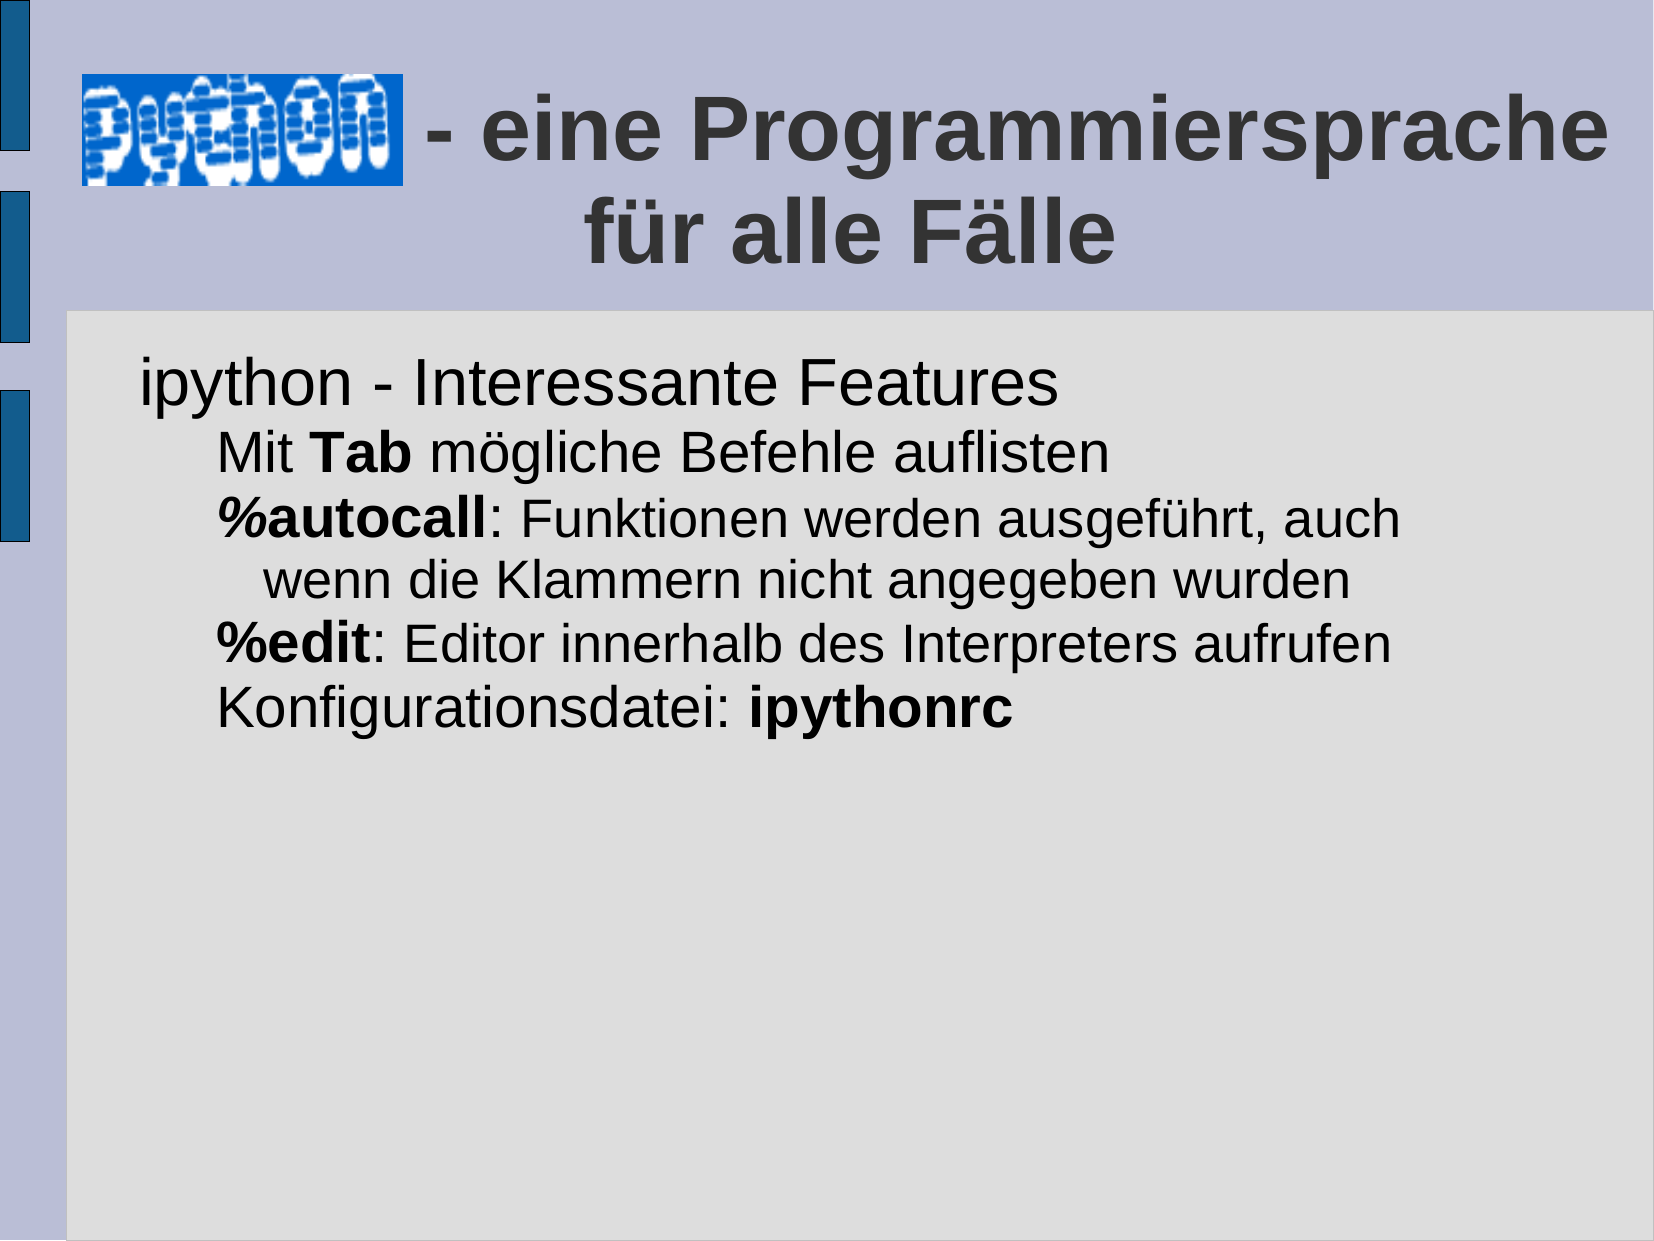

# Python - eine Programmiersprache für alle Fälle
ipython - Interessante Features
Mit Tab mögliche Befehle auflisten
%autocall: Funktionen werden ausgeführt, auch wenn die Klammern nicht angegeben wurden
%edit: Editor innerhalb des Interpreters aufrufen
Konfigurationsdatei: ipythonrc